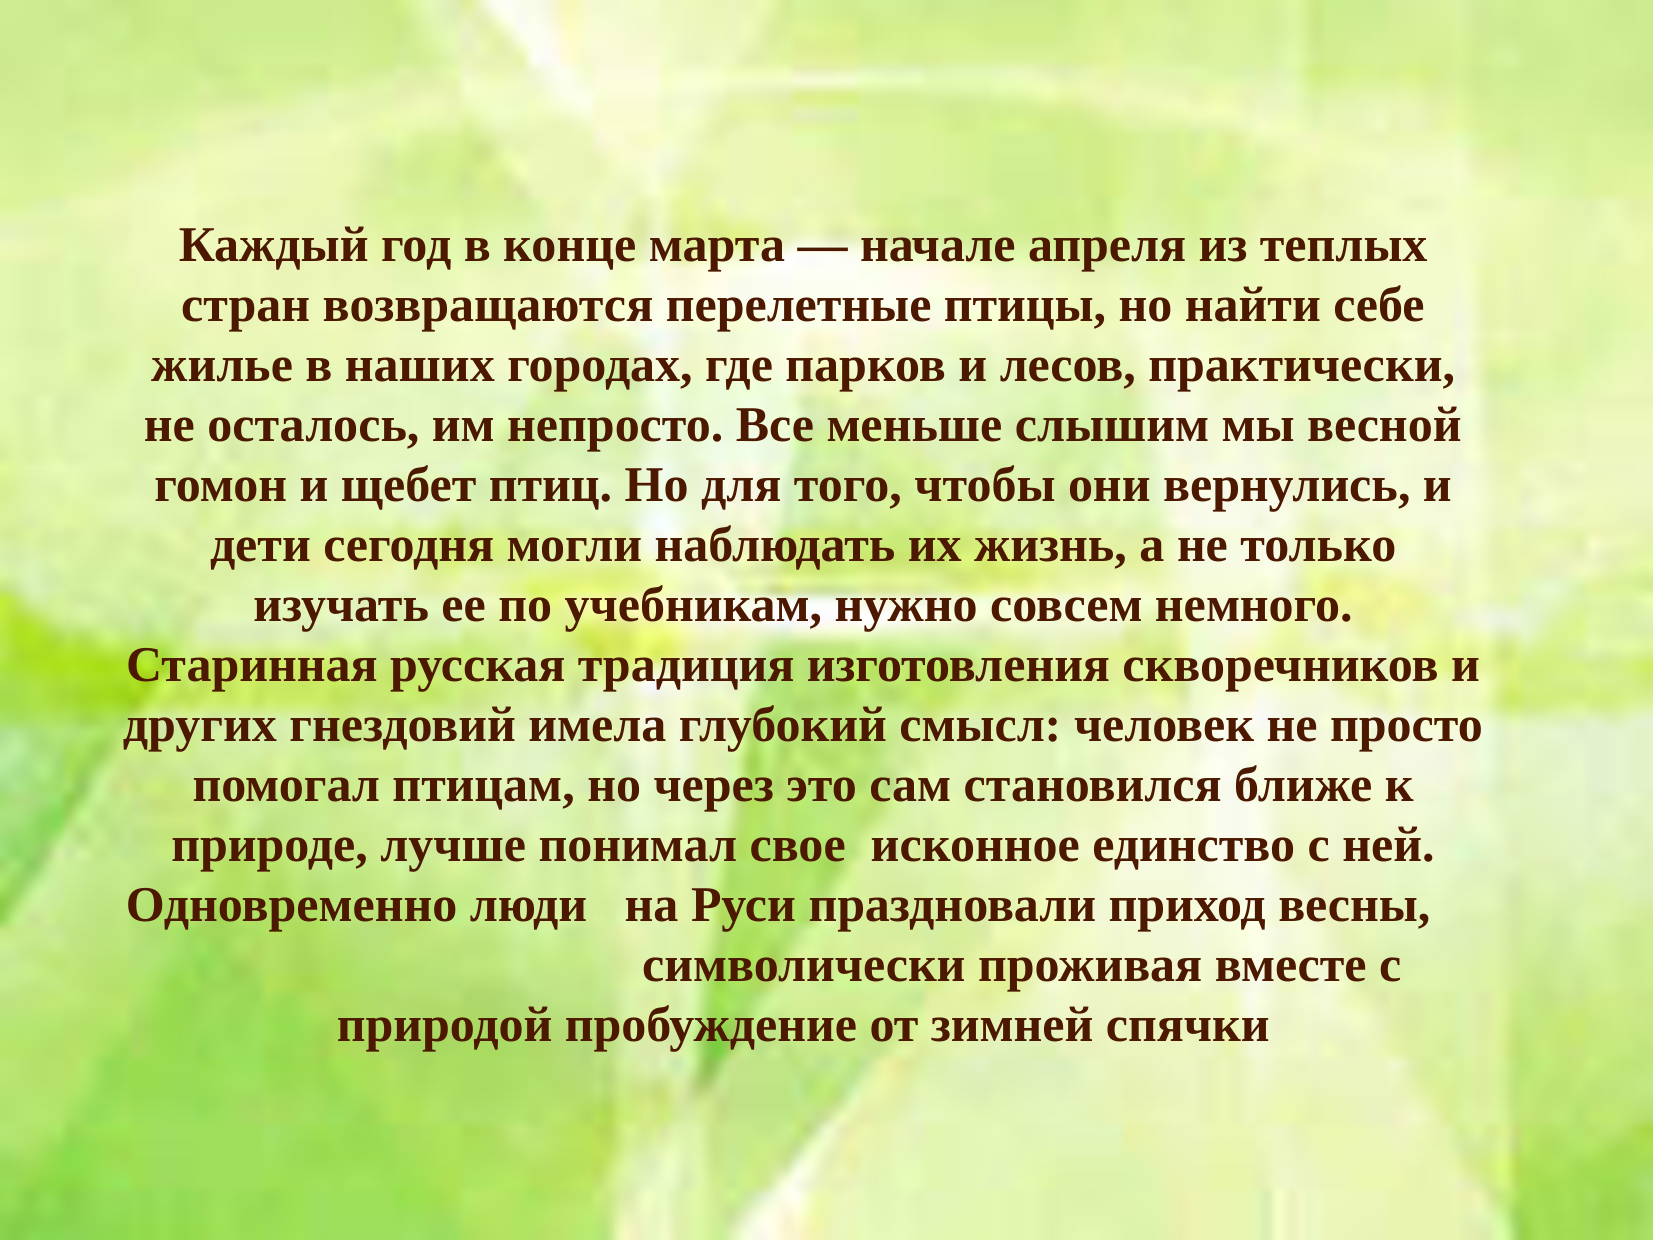

#
Каждый год в конце марта — начале апреля из теплых стран возвращаются перелетные птицы, но найти себе жилье в наших городах, где парков и лесов, практически, не осталось, им непросто. Все меньше слышим мы весной гомон и щебет птиц. Но для того, чтобы они вернулись, и дети сегодня могли наблюдать их жизнь, а не только изучать ее по учебникам, нужно совсем немного.
Старинная русская традиция изготовления скворечников и других гнездовий имела глубокий смысл: человек не просто помогал птицам, но через это сам становился ближе к природе, лучше понимал свое исконное единство с ней. Одновременно люди на Руси праздновали приход весны, символически проживая вместе с природой пробуждение от зимней спячки